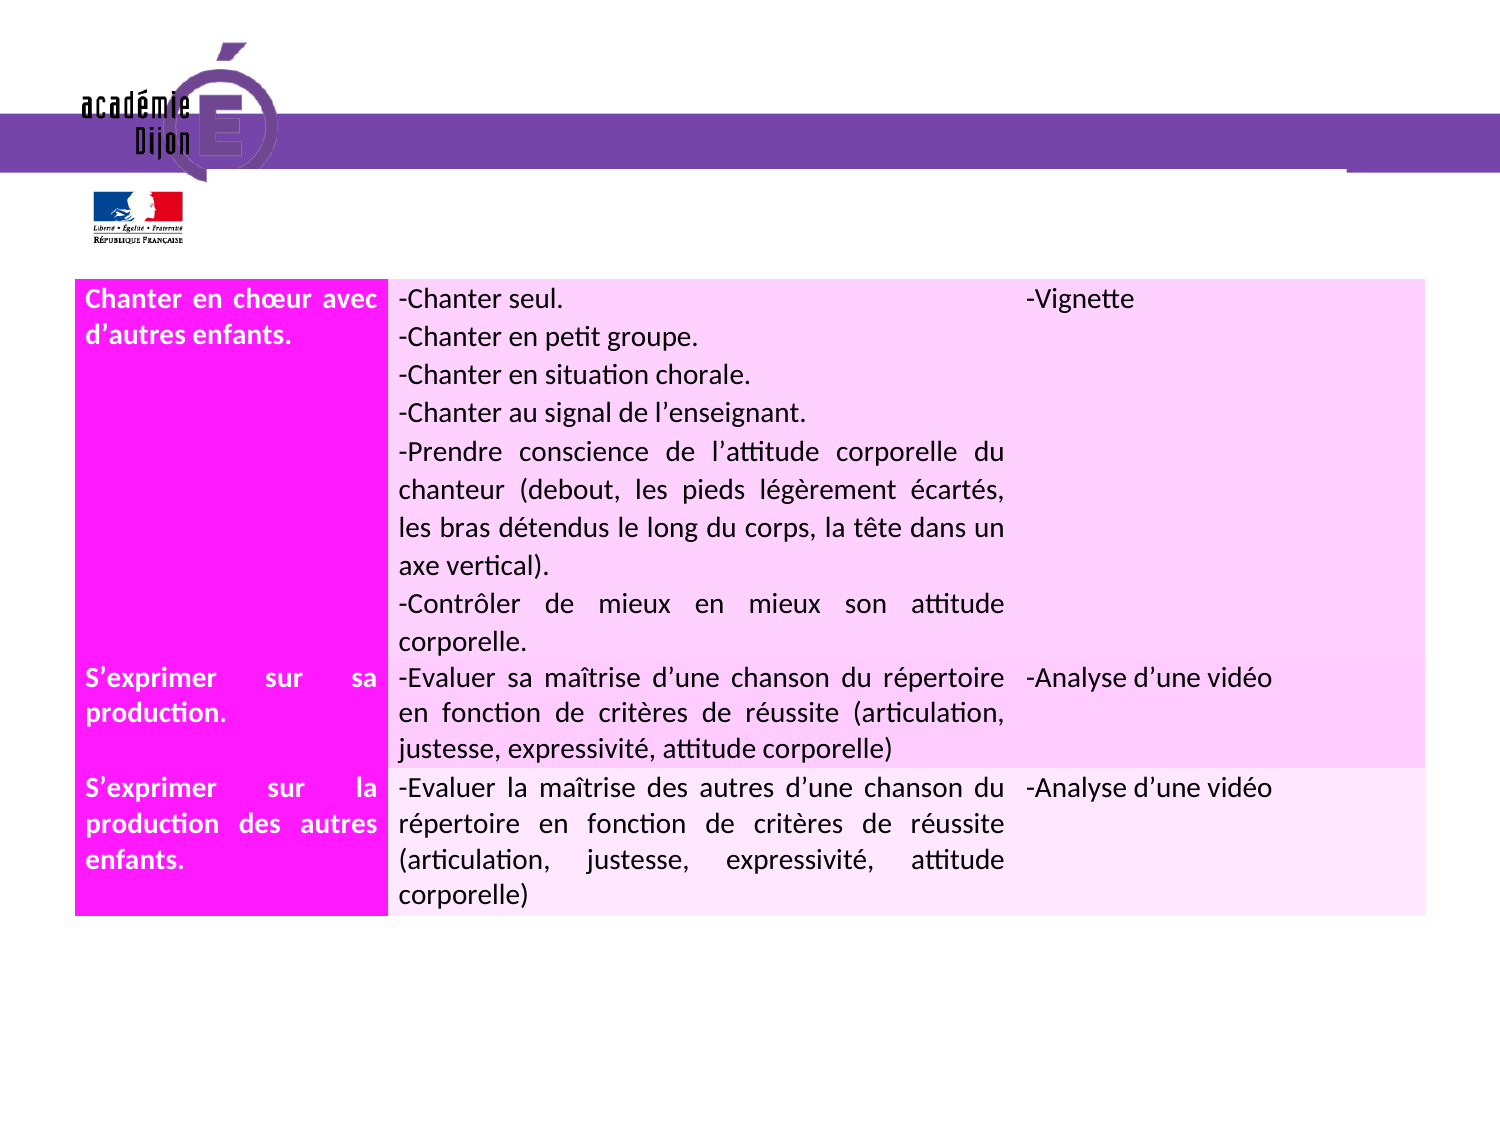

| Chanter en chœur avec d’autres enfants. | -Chanter seul. -Chanter en petit groupe. -Chanter en situation chorale. -Chanter au signal de l’enseignant. -Prendre conscience de l’attitude corporelle du chanteur (debout, les pieds légèrement écartés, les bras détendus le long du corps, la tête dans un axe vertical). -Contrôler de mieux en mieux son attitude corporelle. | -Vignette |
| --- | --- | --- |
| S’exprimer sur sa production. | -Evaluer sa maîtrise d’une chanson du répertoire en fonction de critères de réussite (articulation, justesse, expressivité, attitude corporelle) | -Analyse d’une vidéo |
| S’exprimer sur la production des autres enfants. | -Evaluer la maîtrise des autres d’une chanson du répertoire en fonction de critères de réussite (articulation, justesse, expressivité, attitude corporelle) | -Analyse d’une vidéo |